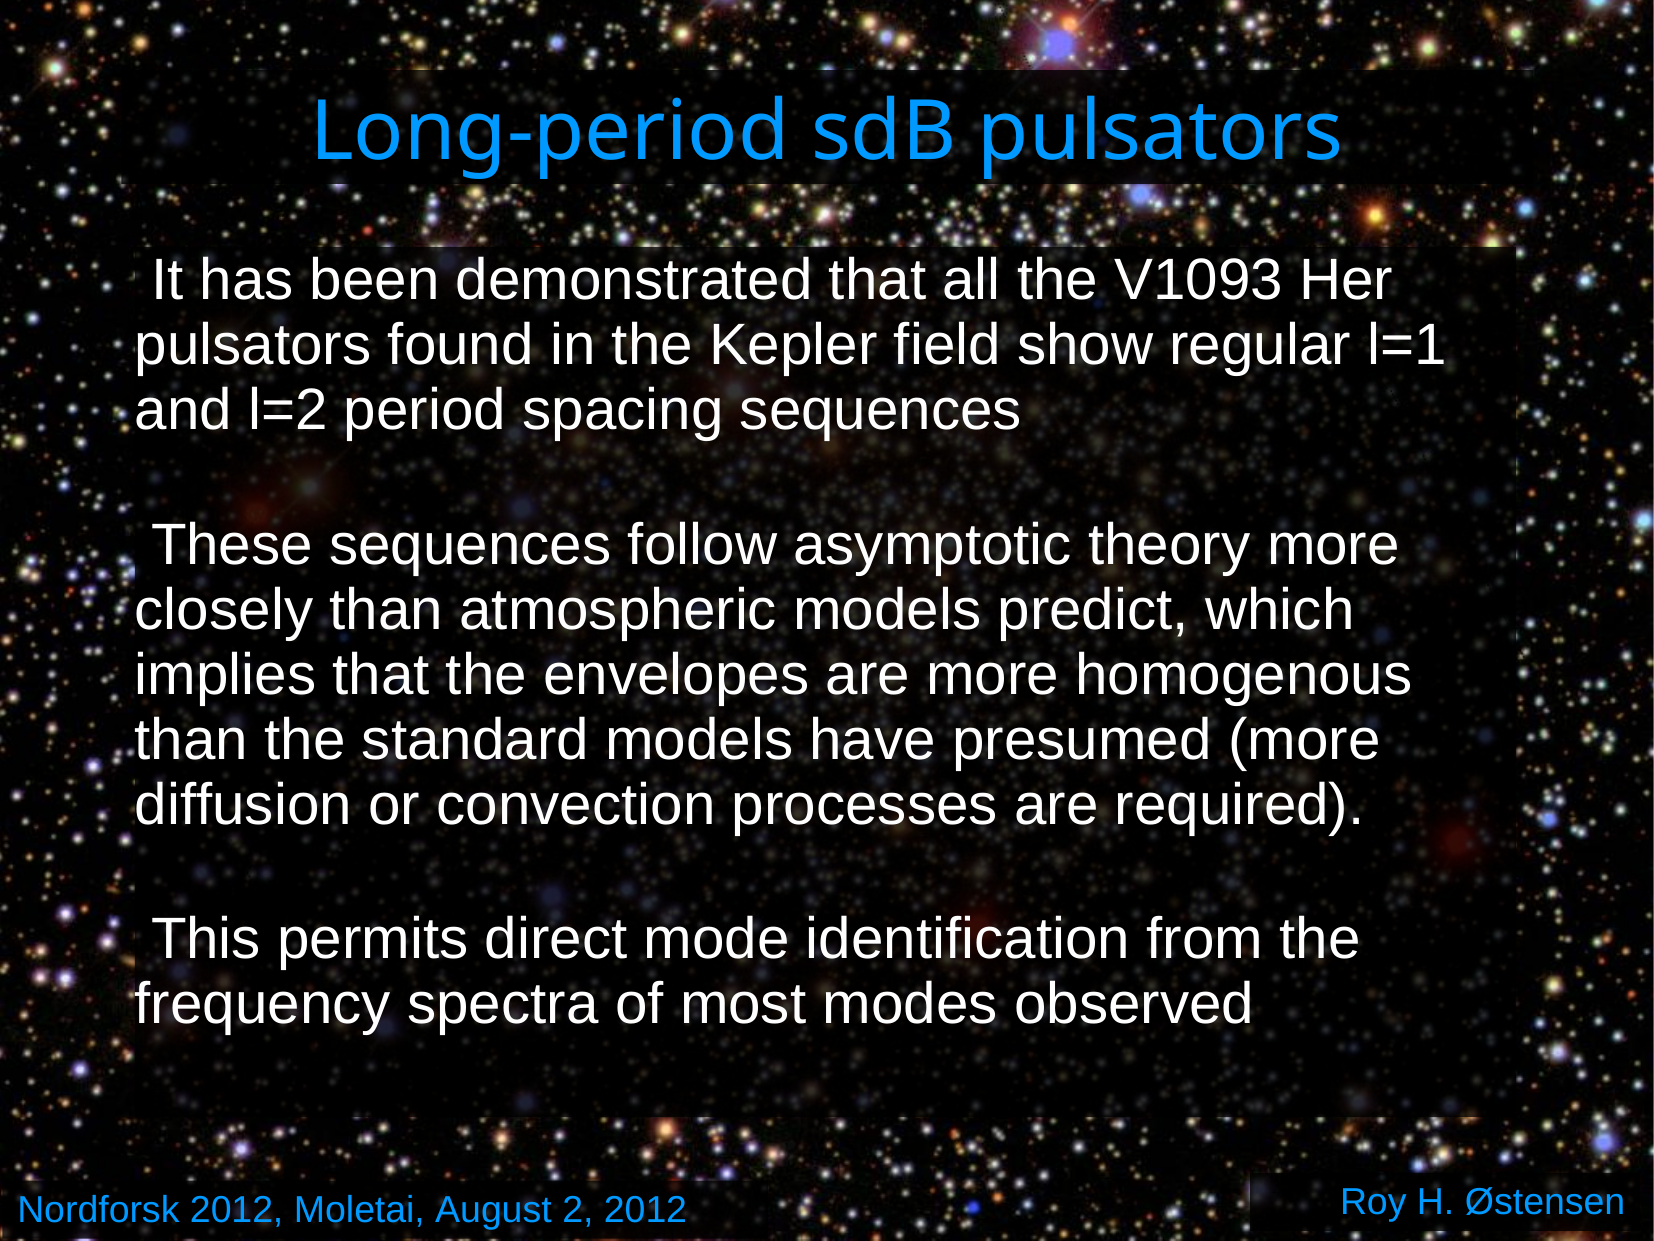

# Long-period sdB pulsators
 It has been demonstrated that all the V1093 Her pulsators found in the Kepler field show regular l=1 and l=2 period spacing sequences
 These sequences follow asymptotic theory more closely than atmospheric models predict, which implies that the envelopes are more homogenous than the standard models have presumed (more diffusion or convection processes are required).
 This permits direct mode identification from the frequency spectra of most modes observed